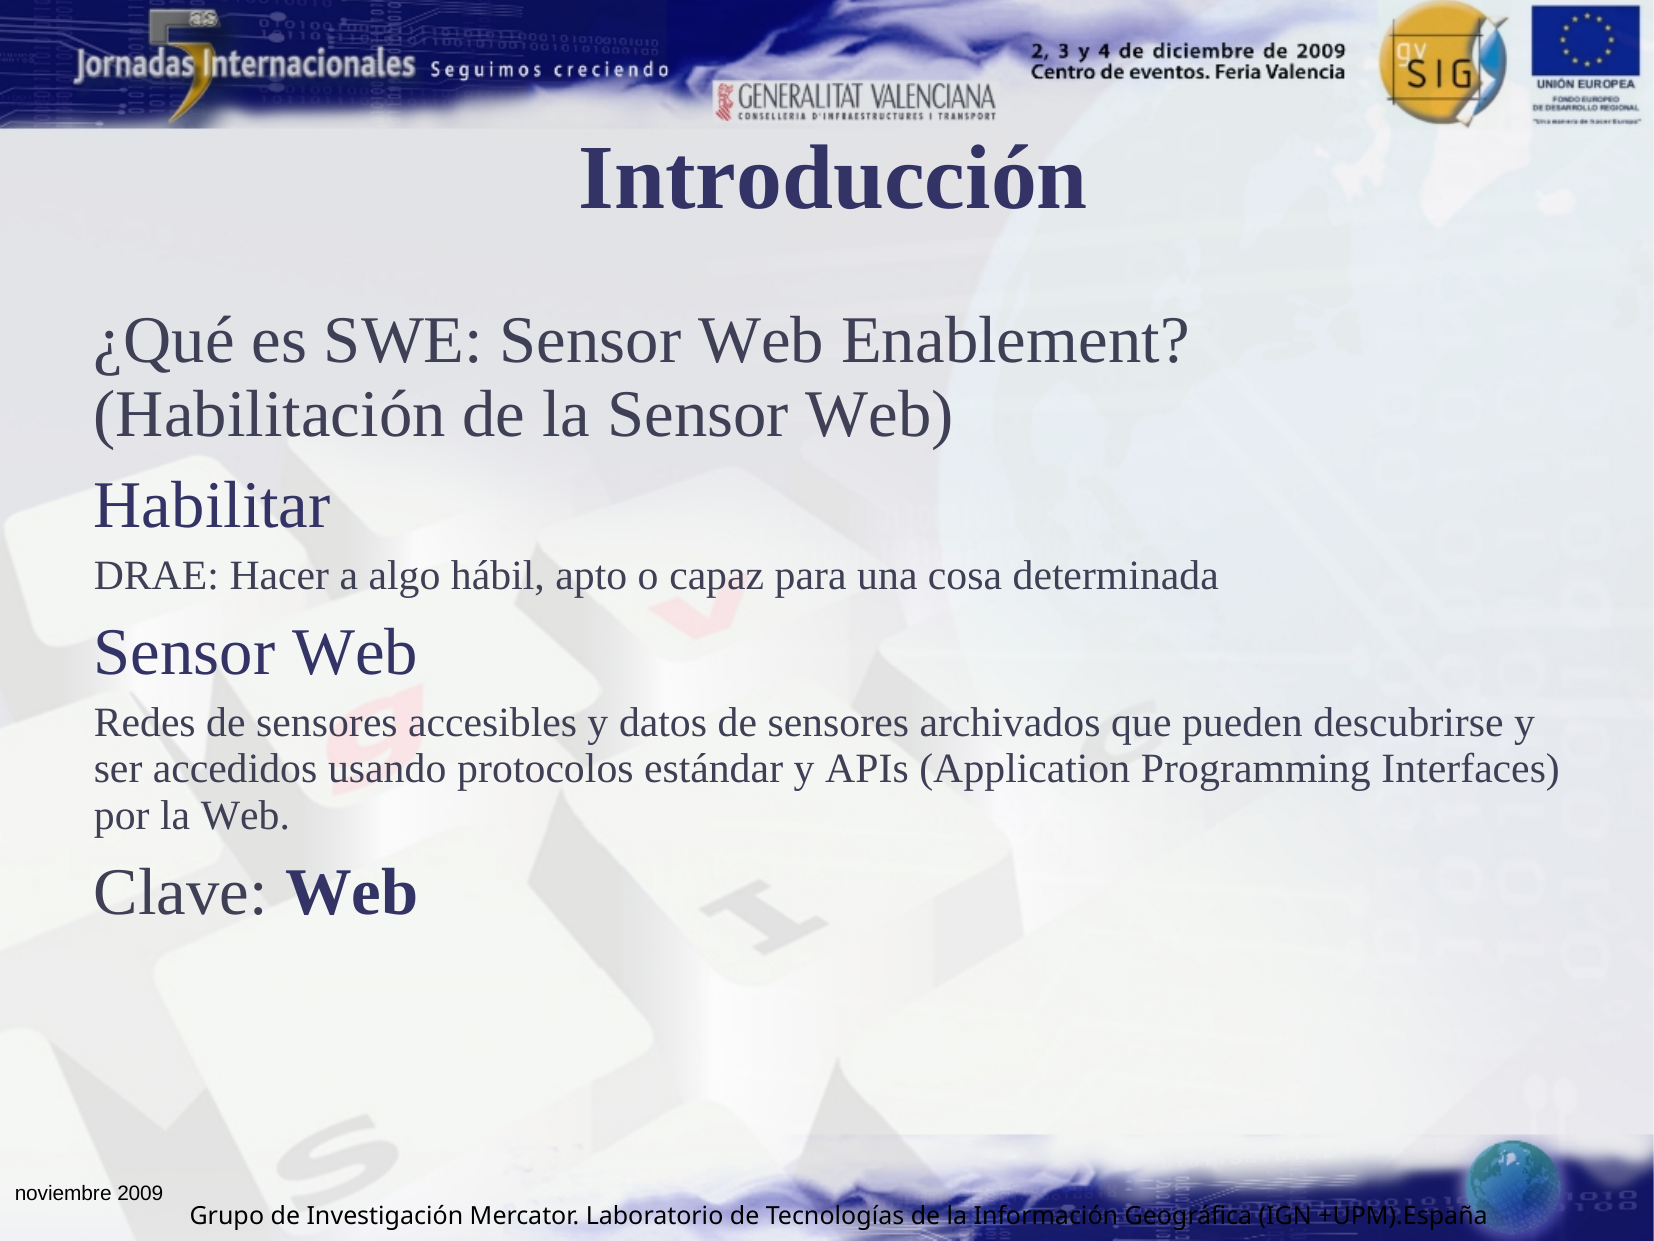

Introducción
# ¿Qué es SWE: Sensor Web Enablement? (Habilitación de la Sensor Web)
Habilitar
DRAE: Hacer a algo hábil, apto o capaz para una cosa determinada
Sensor Web
Redes de sensores accesibles y datos de sensores archivados que pueden descubrirse y ser accedidos usando protocolos estándar y APIs (Application Programming Interfaces) por la Web.
Clave: Web
Grupo de Investigación Mercator. Laboratorio de Tecnologías de la Información Geográfica (IGN +UPM).España
noviembre 2009